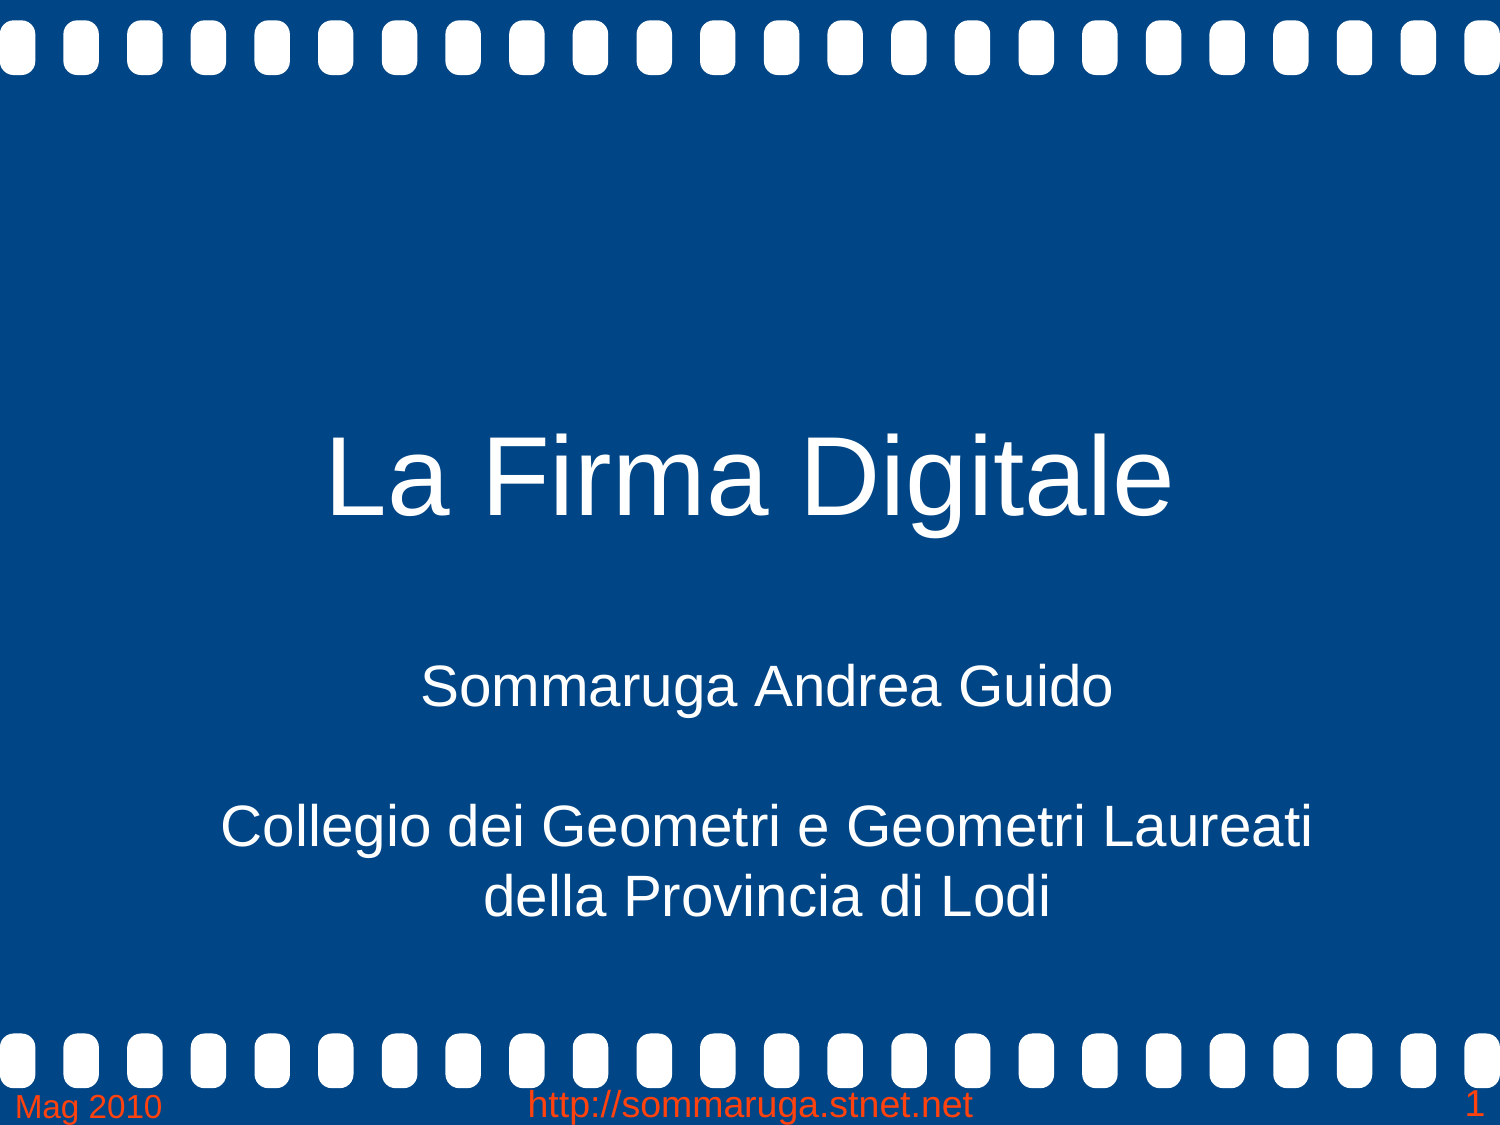

# La Firma Digitale
Sommaruga Andrea Guido
Collegio dei Geometri e Geometri Laureati
della Provincia di Lodi